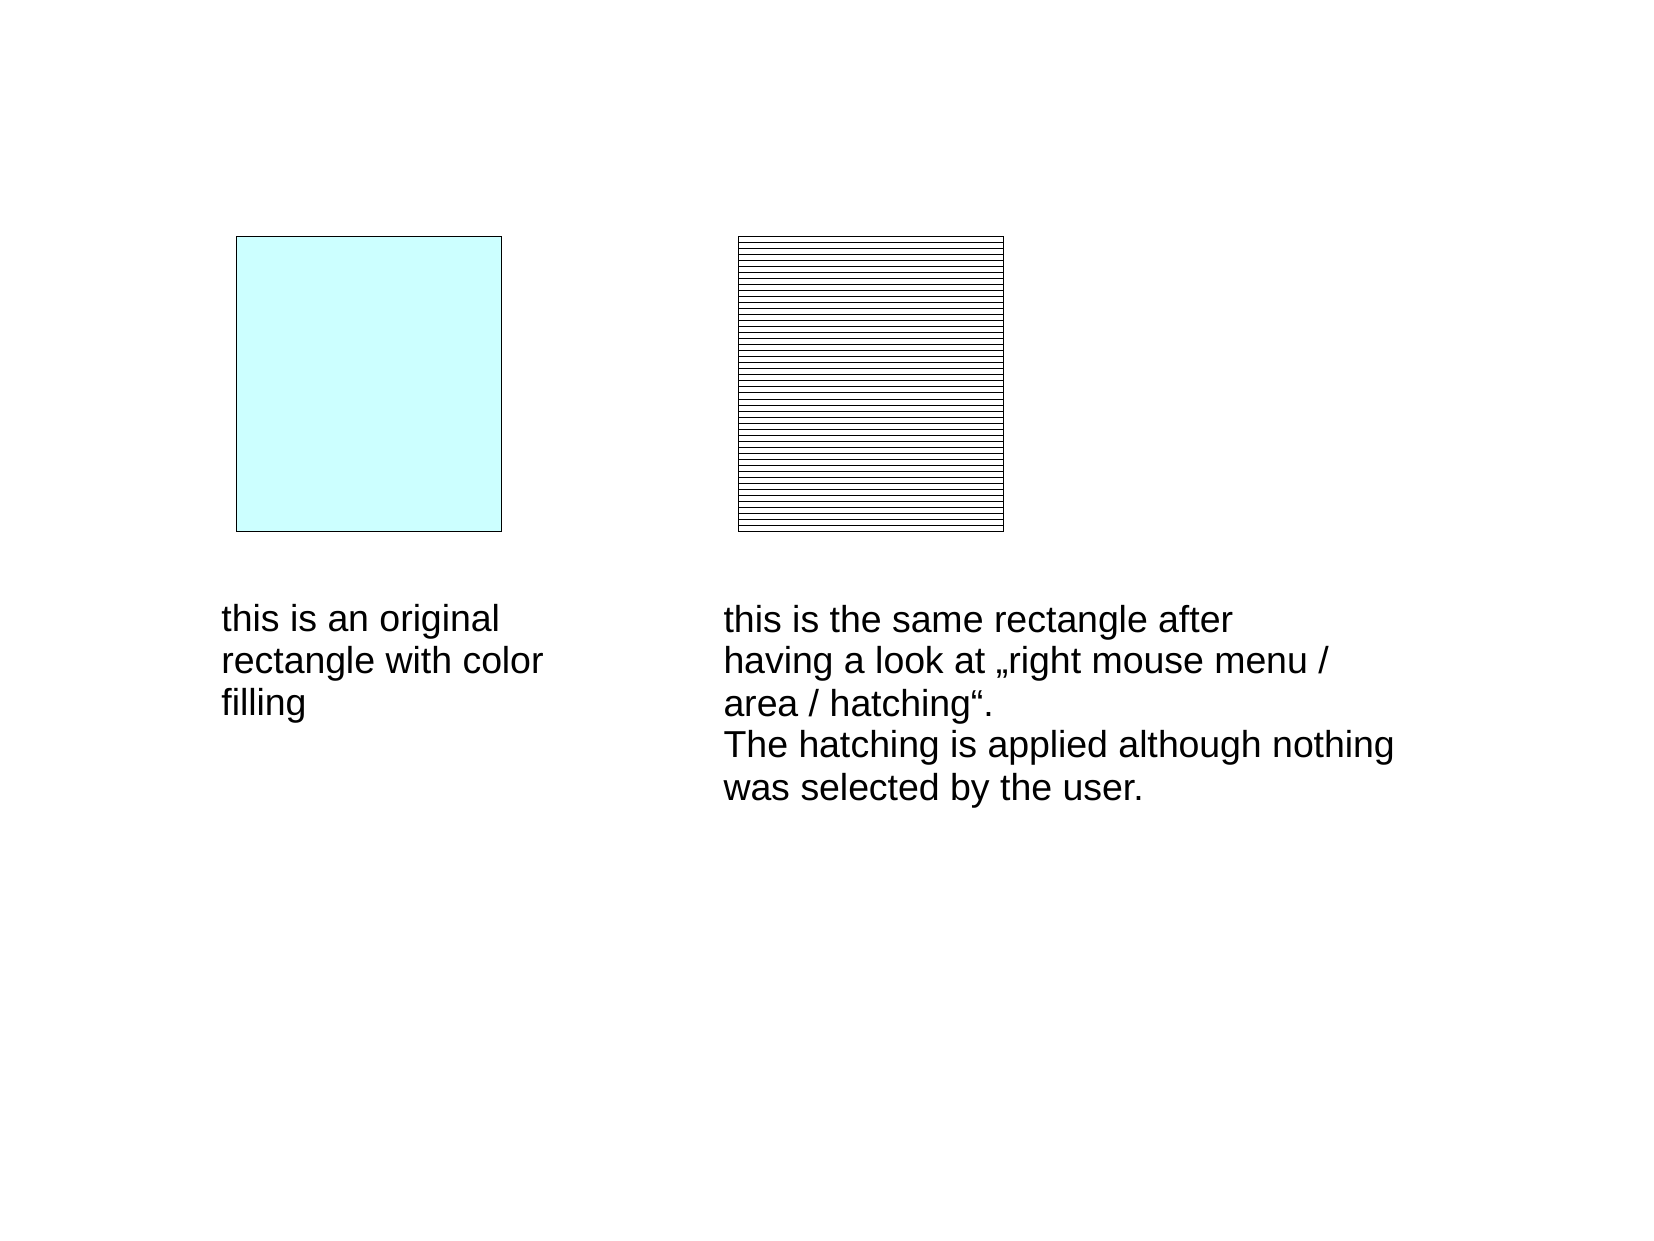

Hello
this
is a text
this is an original
rectangle with color
filling
this is the same rectangle after
having a look at „right mouse menu /
area / hatching“.
The hatching is applied although nothing
was selected by the user.